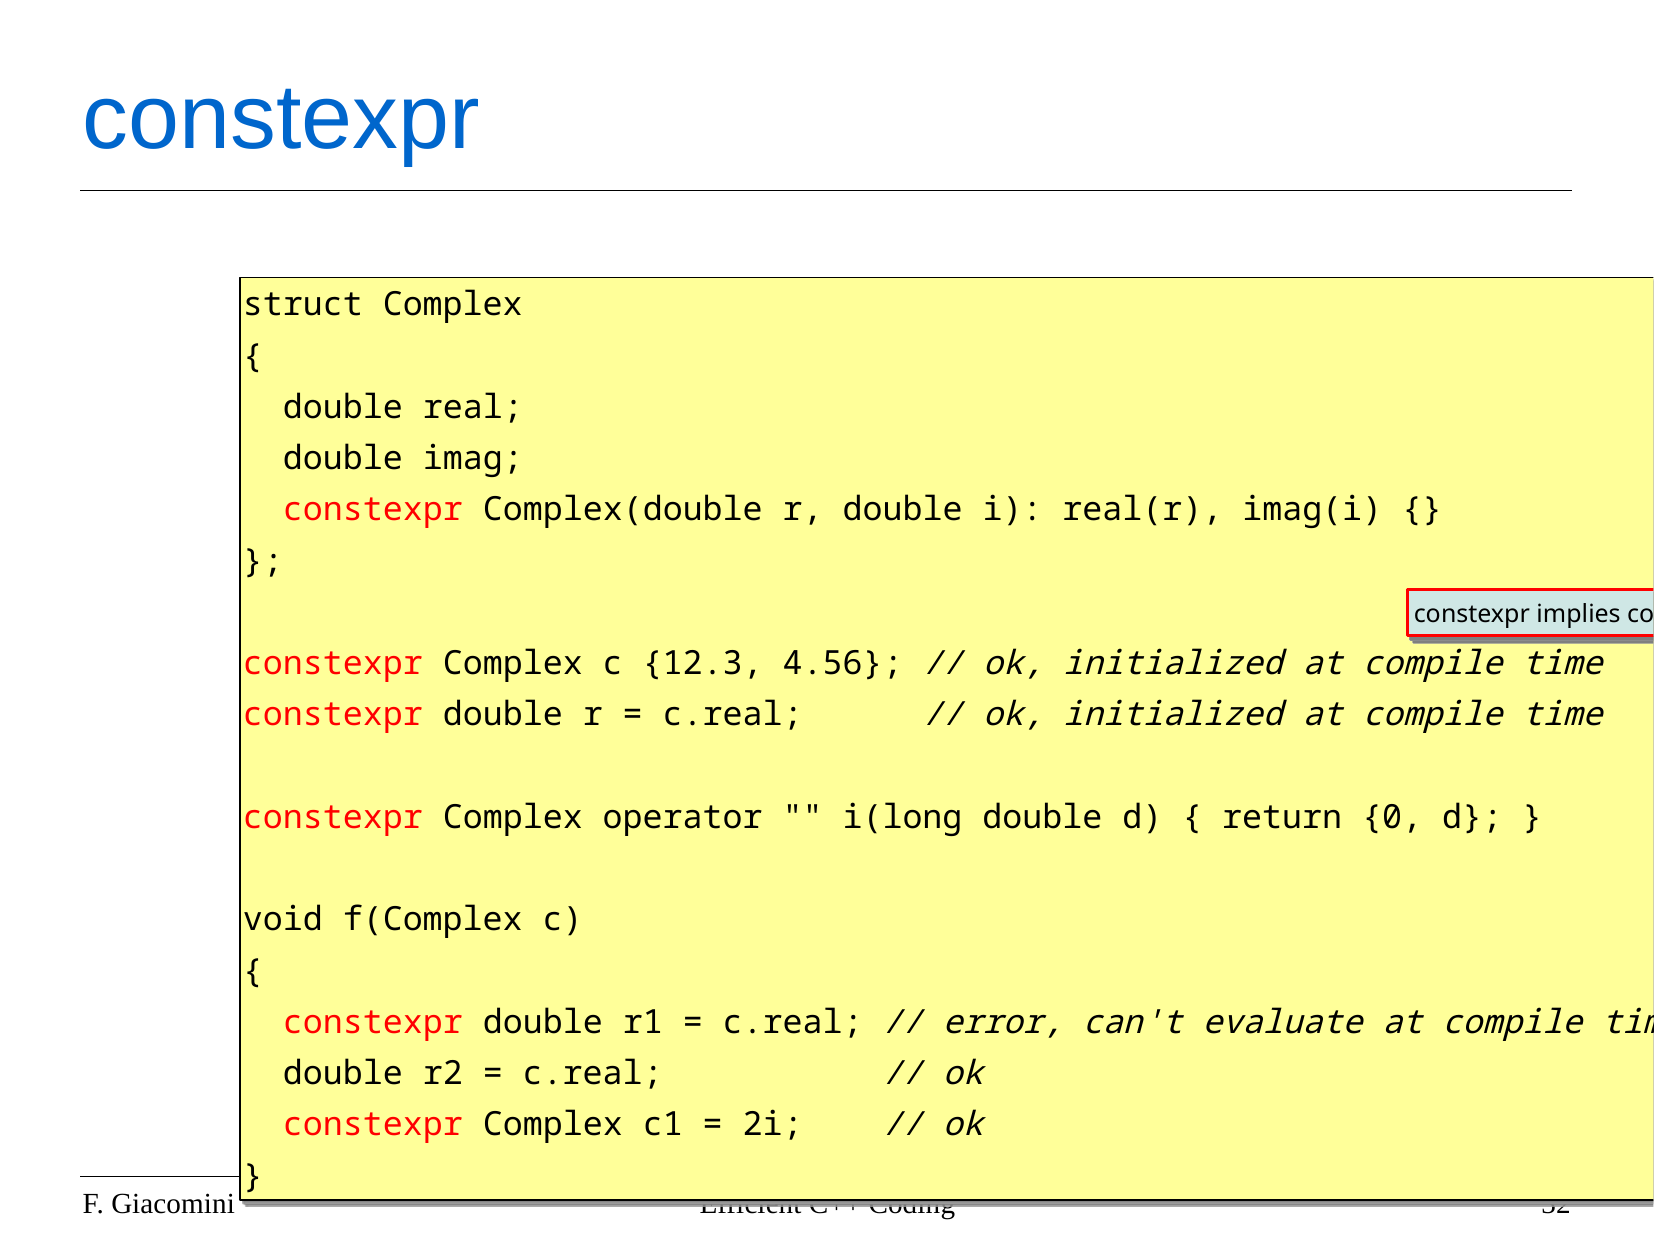

# constexpr
struct Complex
{
 double real;
 double imag;
 constexpr Complex(double r, double i): real(r), imag(i) {}
};
constexpr Complex c {12.3, 4.56}; // ok, initialized at compile time
constexpr double r = c.real; // ok, initialized at compile time
constexpr Complex operator "" i(long double d) { return {0, d}; }
void f(Complex c)
{
 constexpr double r1 = c.real; // error, can't evaluate at compile time
 double r2 = c.real; // ok
 constexpr Complex c1 = 2i; // ok
}
constexpr implies const
F. Giacomini
Efficient C++ Coding
32